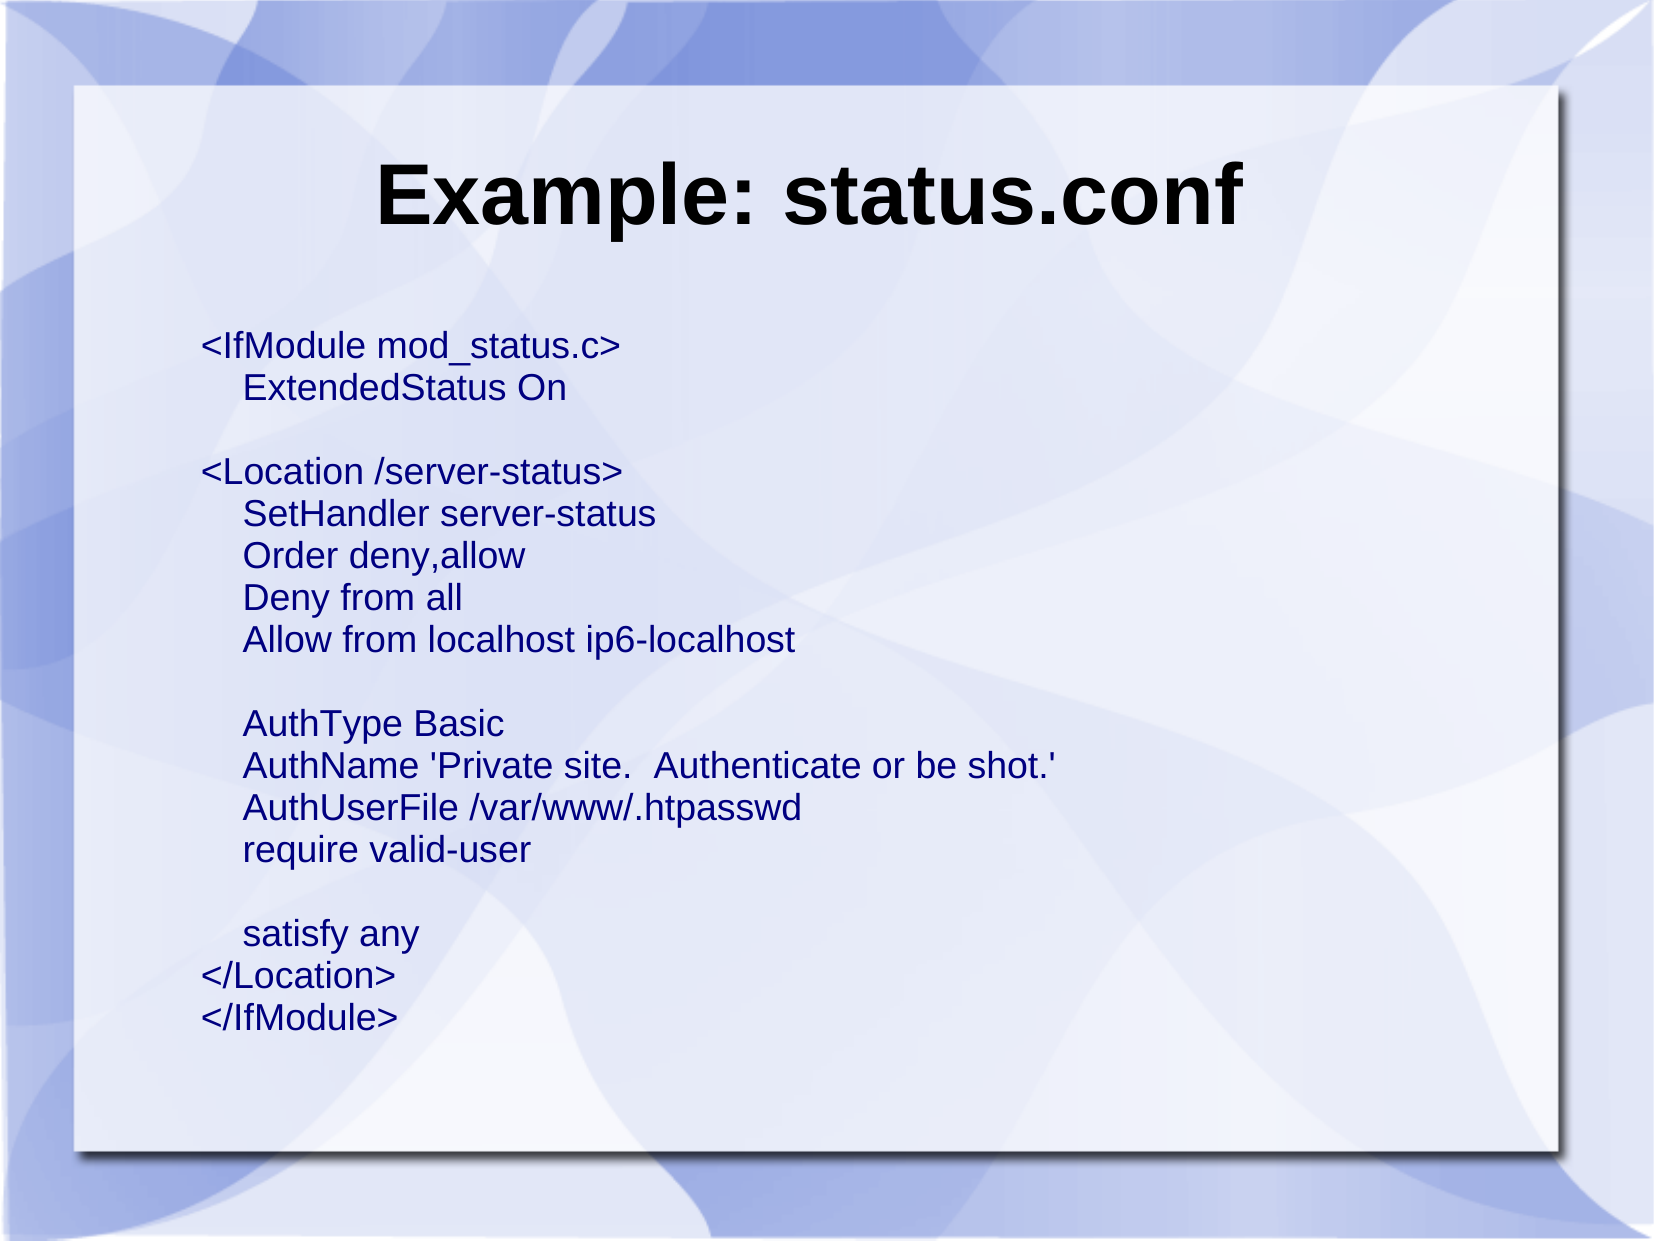

# Example: status.conf
<IfModule mod_status.c>
 ExtendedStatus On
<Location /server-status>
 SetHandler server-status
 Order deny,allow
 Deny from all
 Allow from localhost ip6-localhost
 AuthType Basic
 AuthName 'Private site. Authenticate or be shot.'
 AuthUserFile /var/www/.htpasswd
 require valid-user
 satisfy any
</Location>
</IfModule>